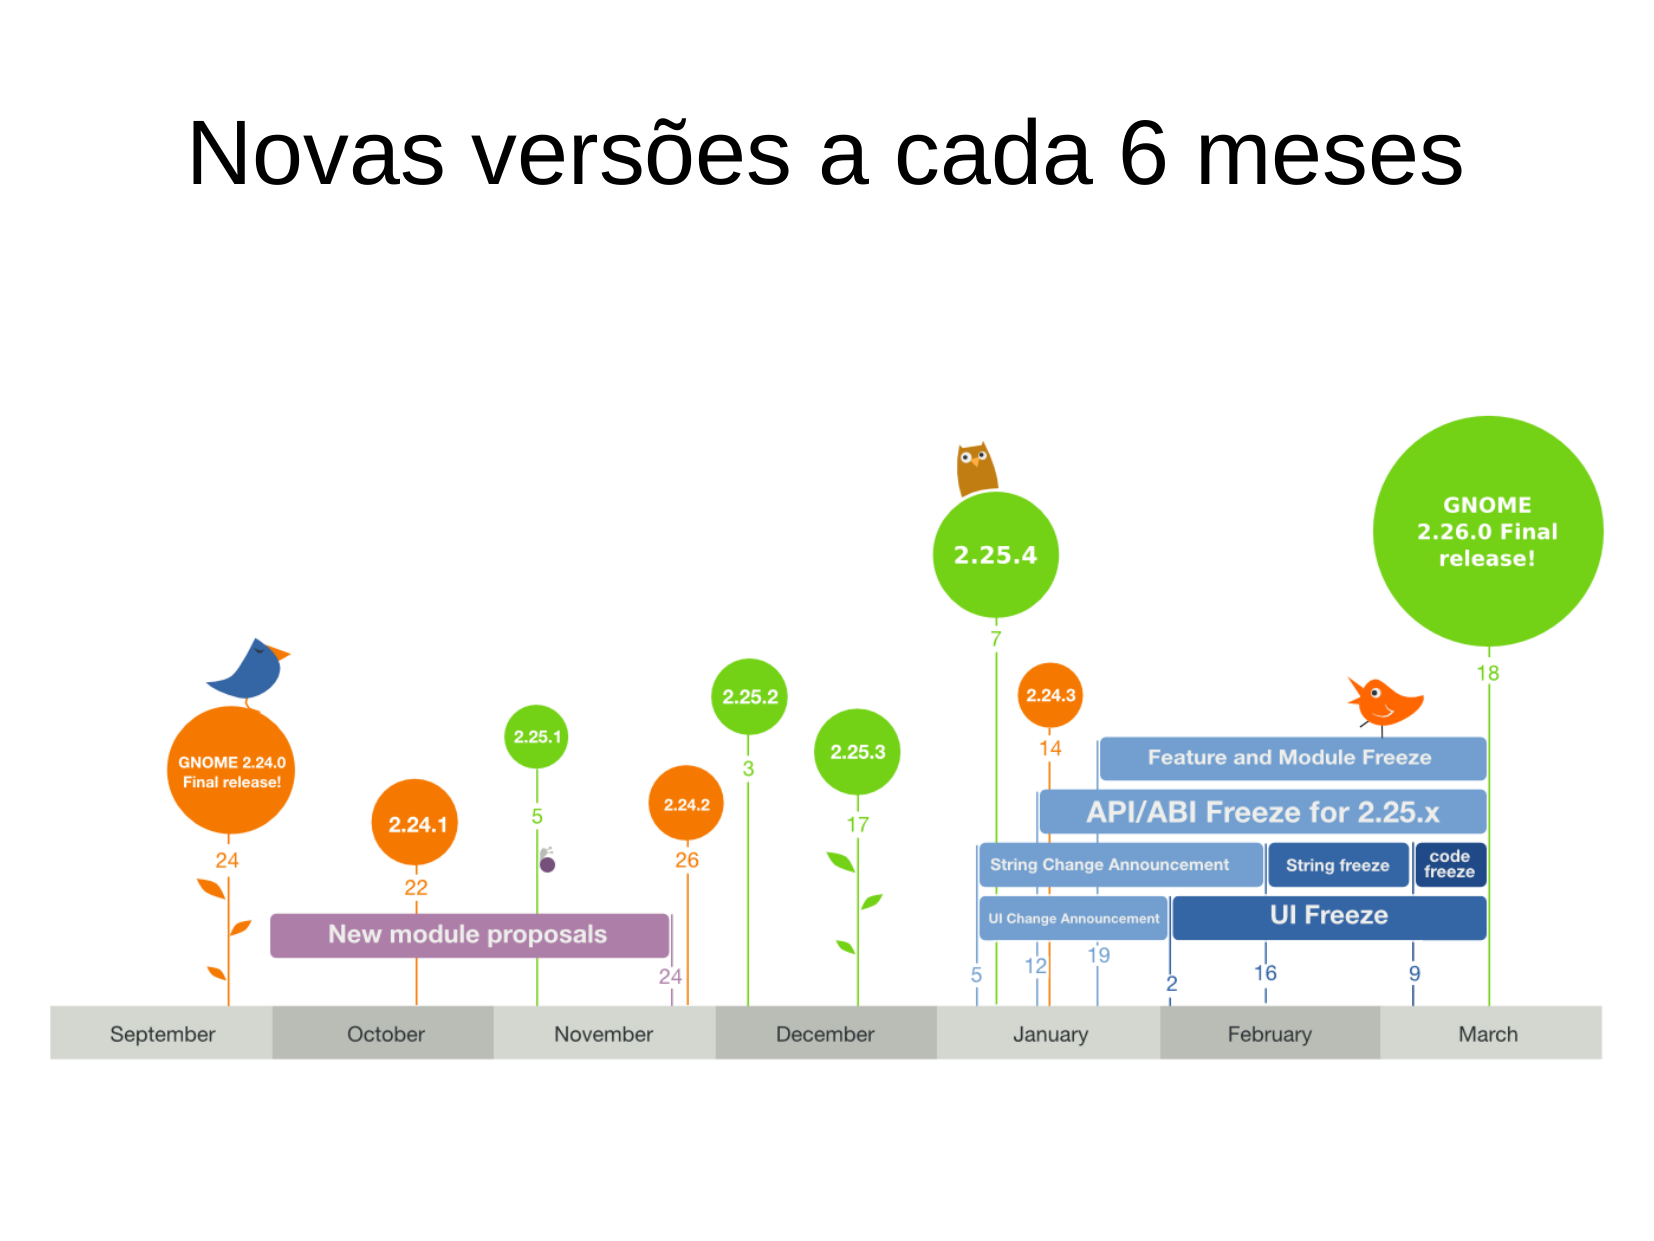

# Novas versões a cada 6 meses